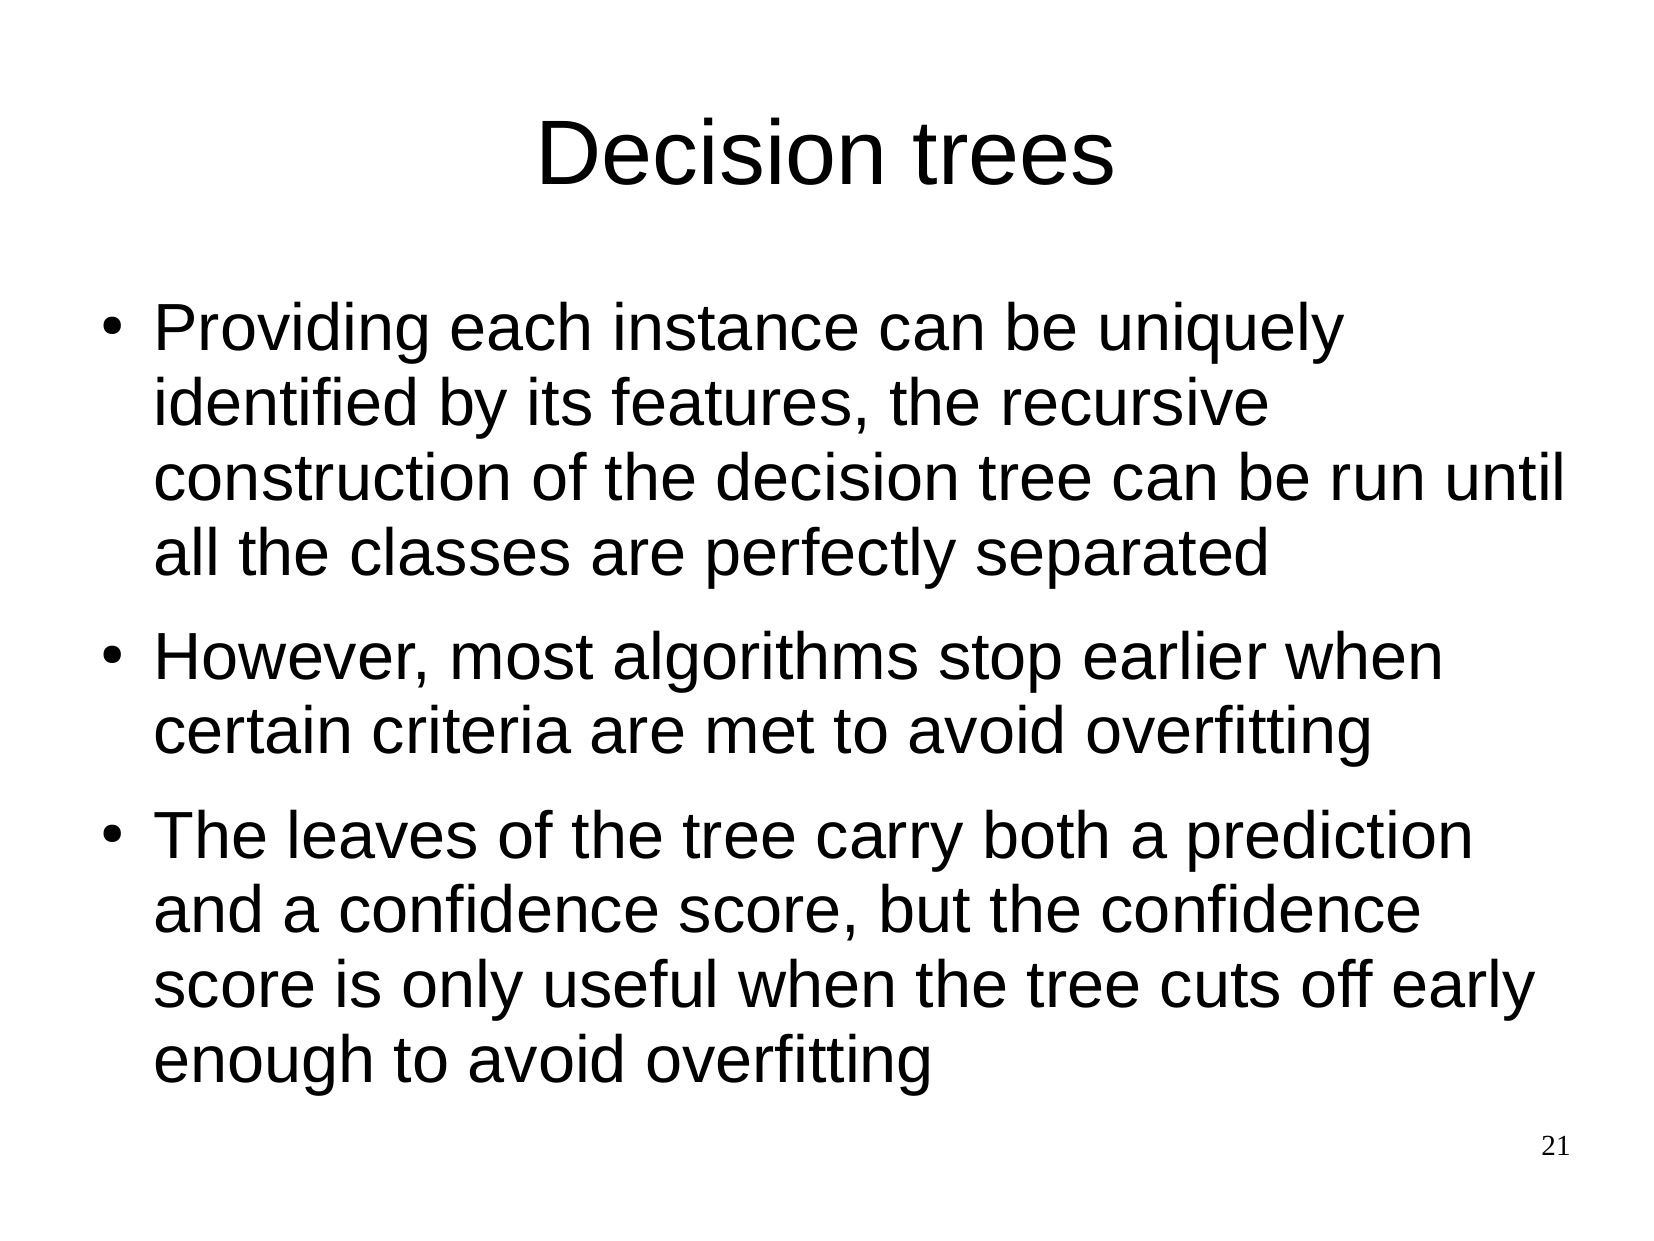

# Decision trees
Providing each instance can be uniquely identified by its features, the recursive construction of the decision tree can be run until all the classes are perfectly separated
However, most algorithms stop earlier when certain criteria are met to avoid overfitting
The leaves of the tree carry both a prediction and a confidence score, but the confidence score is only useful when the tree cuts off early enough to avoid overfitting
21